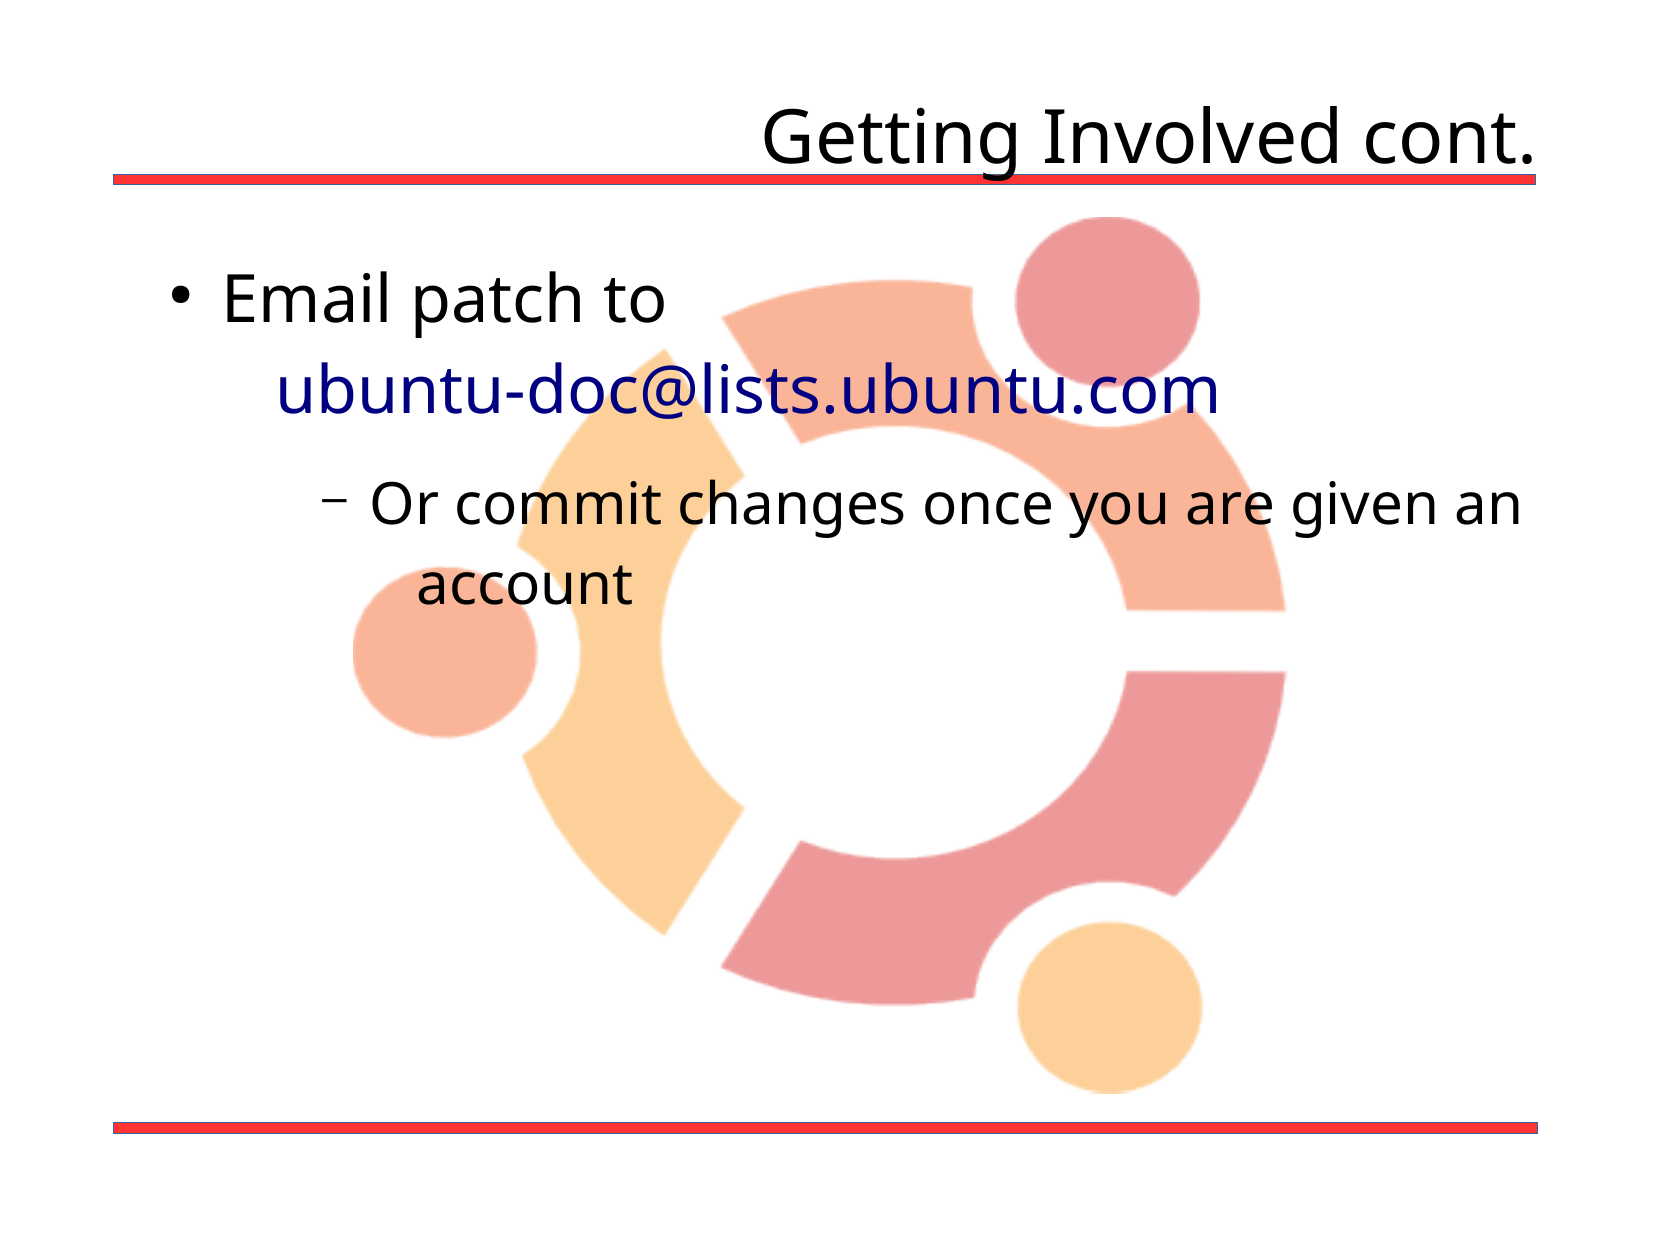

# Getting Involved cont.
Email patch to ubuntu-doc@lists.ubuntu.com
Or commit changes once you are given an account